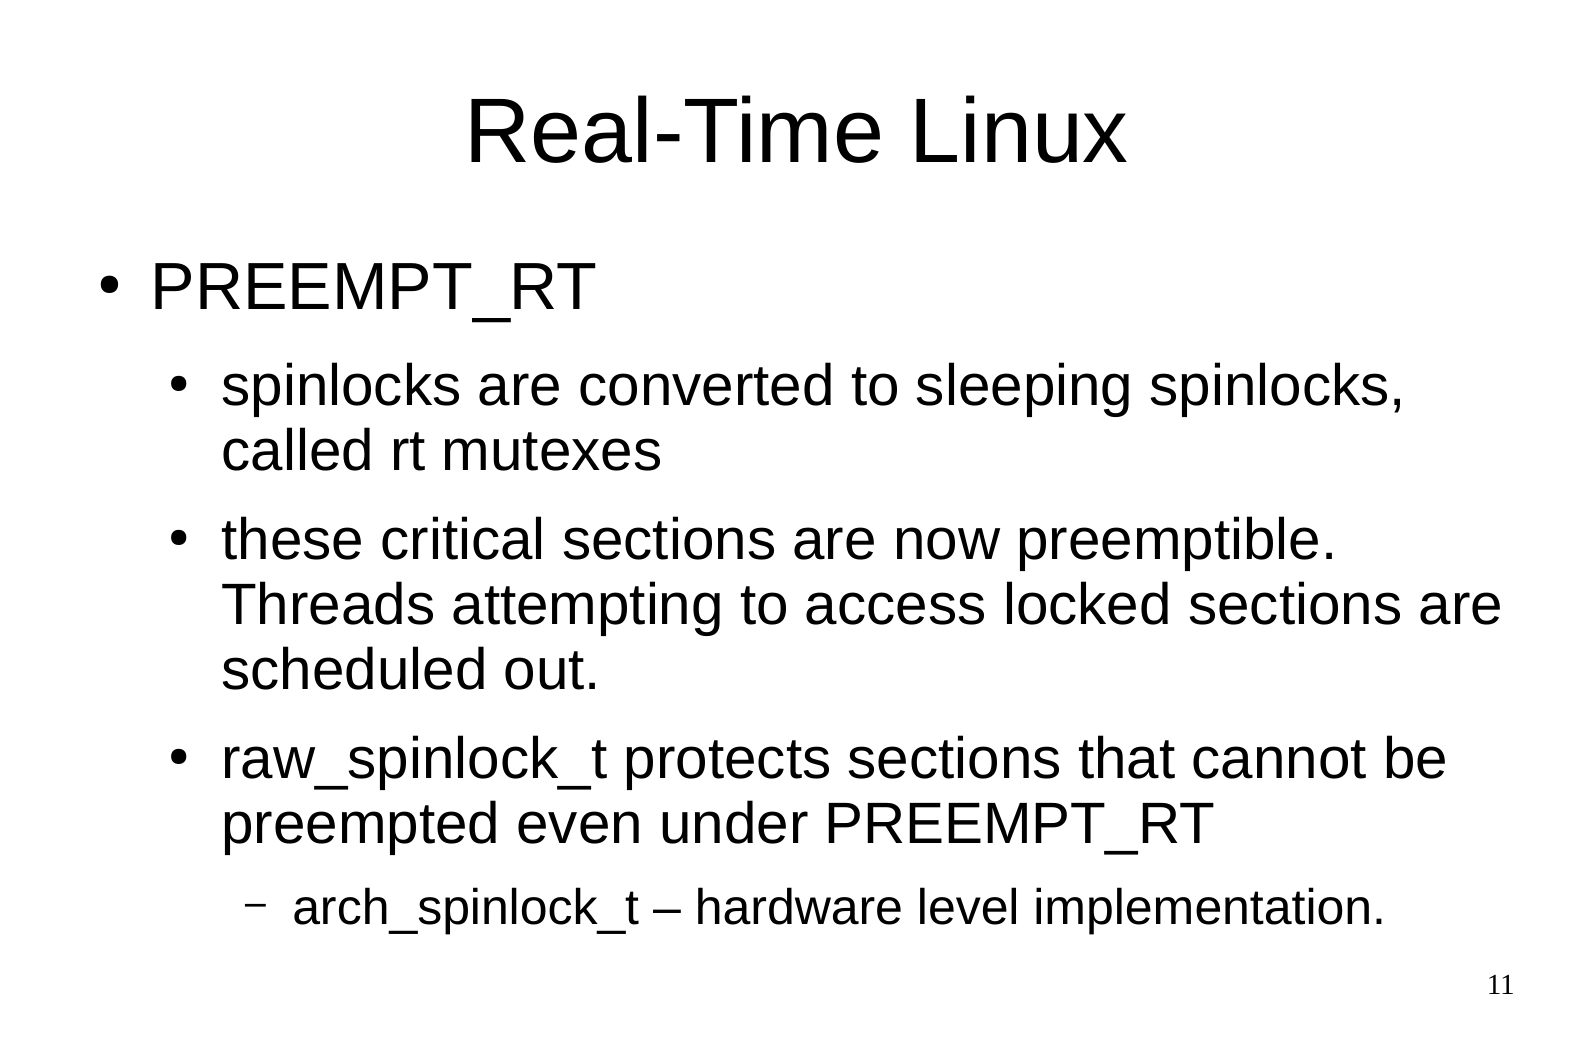

# Real-Time Linux
PREEMPT_RT
spinlocks are converted to sleeping spinlocks, called rt mutexes
these critical sections are now preemptible. Threads attempting to access locked sections are scheduled out.
raw_spinlock_t protects sections that cannot be preempted even under PREEMPT_RT
arch_spinlock_t – hardware level implementation.
11